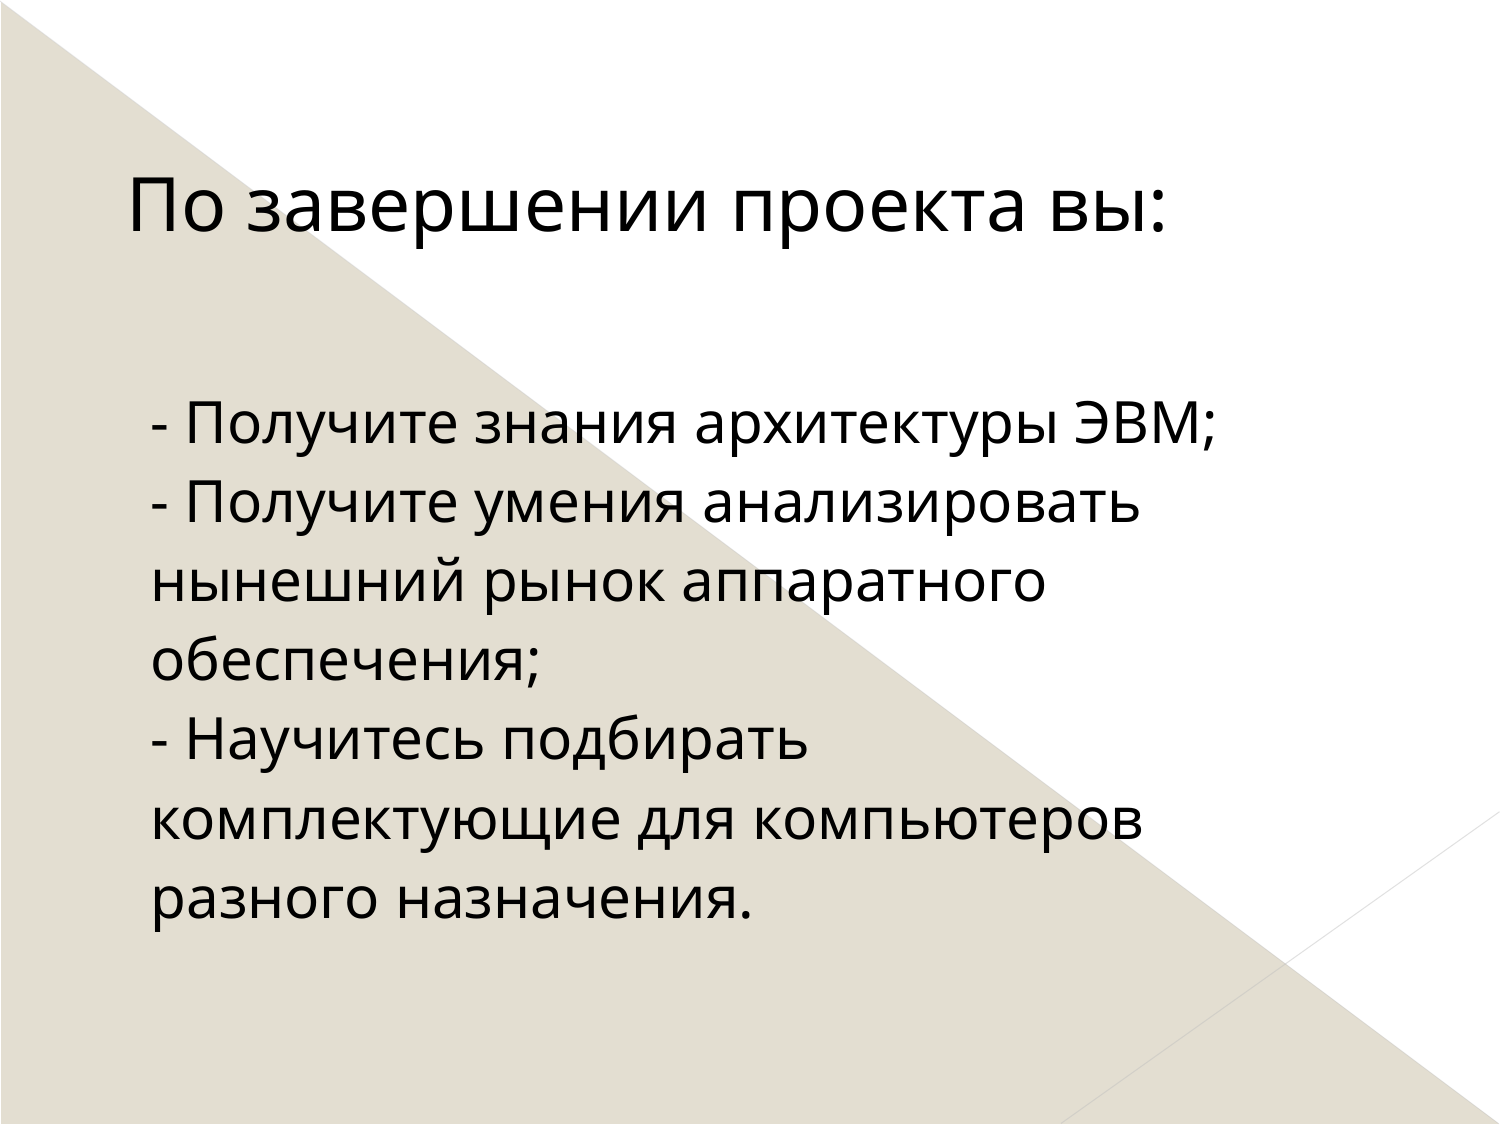

По завершении проекта вы:
- Получите знания архитектуры ЭВМ;
- Получите умения анализировать нынешний рынок аппаратного обеспечения;
- Научитесь подбирать комплектующие для компьютеров разного назначения.